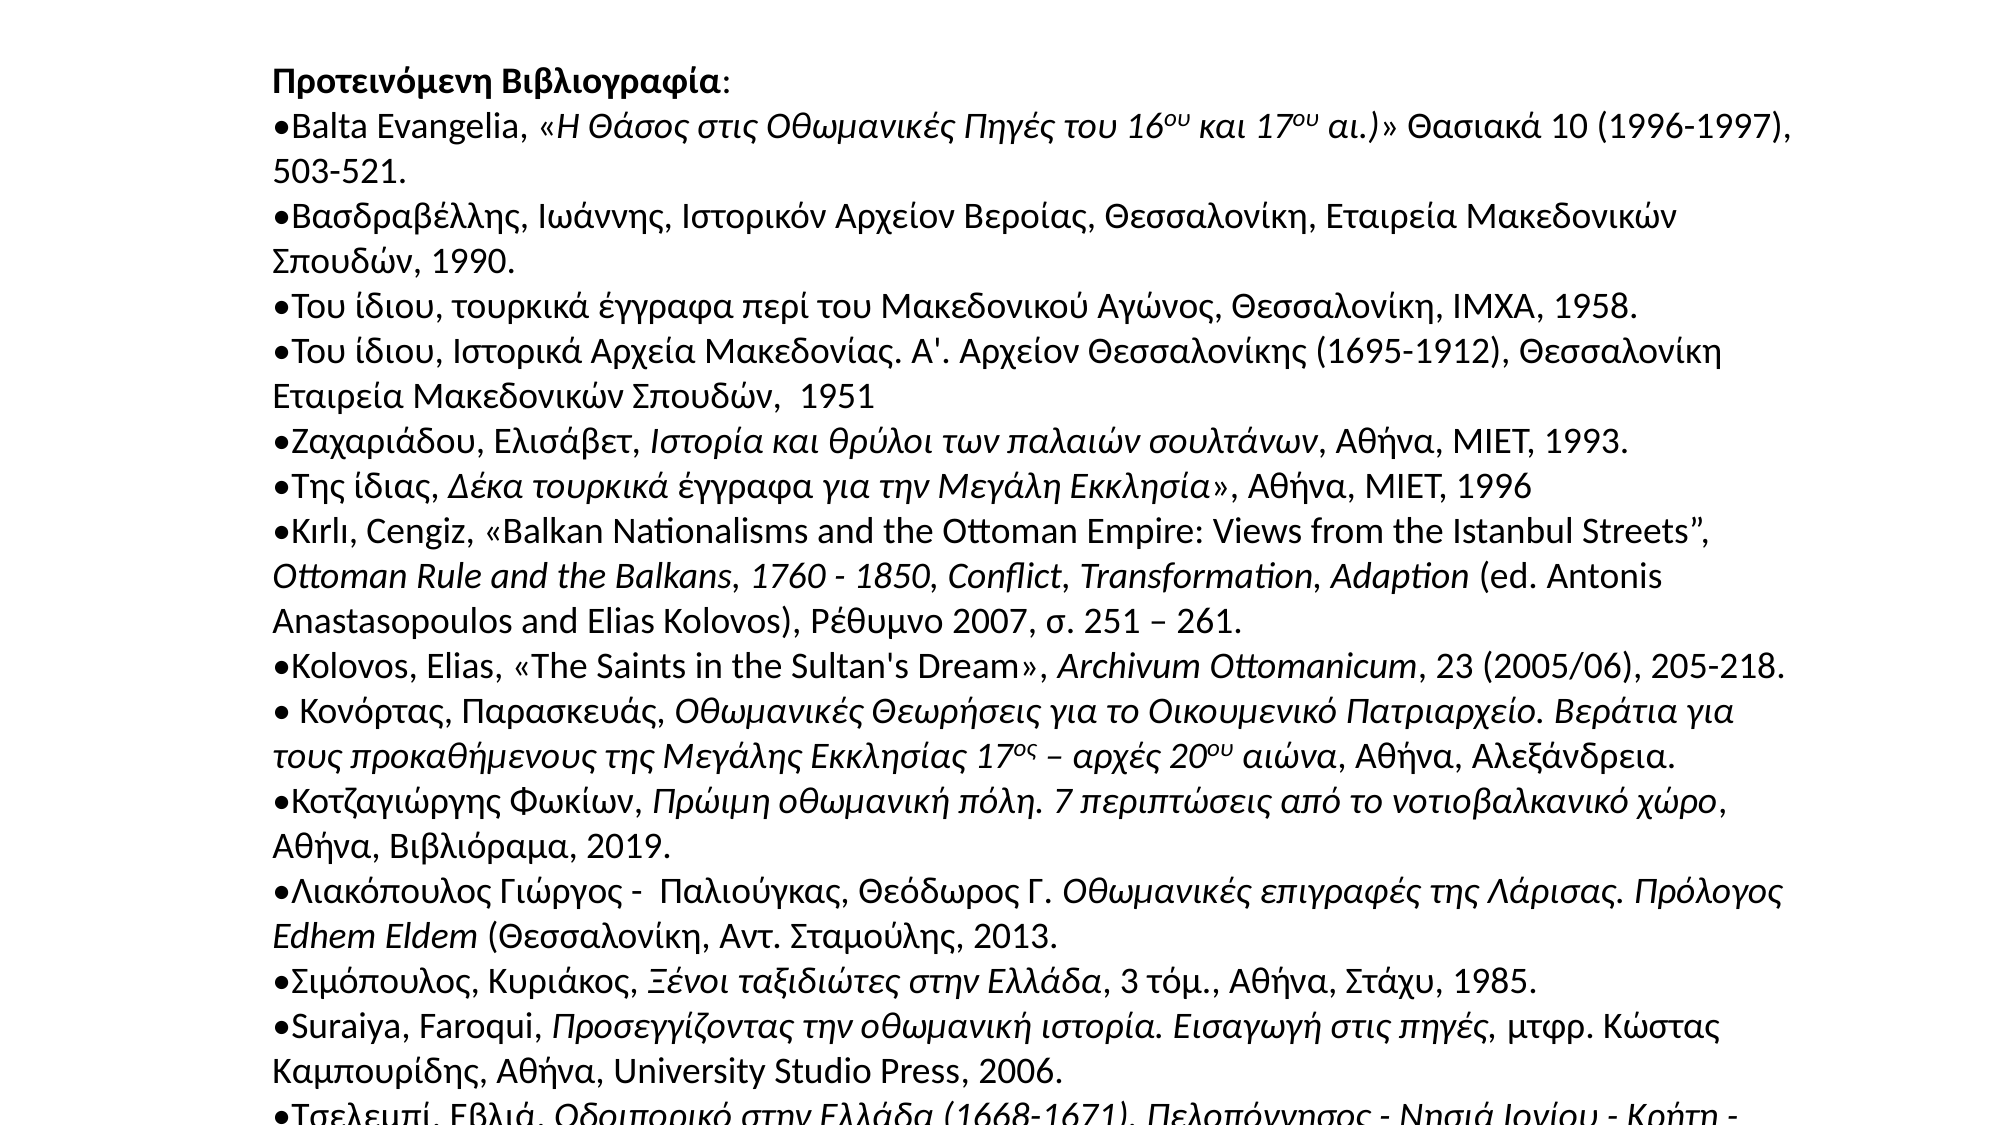

Προτεινόμενη Βιβλιογραφία:
•Balta Evangelia, «Η Θάσος στις Οθωμανικές Πηγές του 16ου και 17ου αι.)» Θασιακά 10 (1996-1997), 503-521.
•Βασδραβέλλης, Ιωάννης, Ιστορικόν Αρχείον Βεροίας, Θεσσαλονίκη, Εταιρεία Μακεδονικών Σπουδών, 1990.
•Του ίδιου, τουρκικά έγγραφα περί του Μακεδονικού Αγώνος, Θεσσαλονίκη, ΙΜΧΑ, 1958.
•Του ίδιου, Ιστορικά Αρχεία Μακεδονίας. Α'. Αρχείον Θεσσαλονίκης (1695-1912), Θεσσαλονίκη Εταιρεία Μακεδονικών Σπουδών, 1951
•Ζαχαριάδου, Ελισάβετ, Ιστορία και θρύλοι των παλαιών σουλτάνων, Αθήνα, ΜΙΕΤ, 1993.
•Της ίδιας, Δέκα τουρκικά έγγραφα για την Μεγάλη Εκκλησία», Αθήνα, ΜΙΕΤ, 1996
•Kırlı, Cengiz, «Balkan Nationalisms and the Ottoman Empire: Views from the Istanbul Streets”, Ottoman Rule and the Balkans, 1760 - 1850, Conflict, Transformation, Adaption (ed. Antonis Anastasopoulos and Elias Kolovos), Ρέθυμνο 2007, σ. 251 – 261.
•Kolovos, Elias, «The Saints in the Sultan's Dream», Archivum Ottomanicum, 23 (2005/06), 205-218.
• Κονόρτας, Παρασκευάς, Οθωμανικές Θεωρήσεις για το Οικουμενικό Πατριαρχείο. Βεράτια για τους προκαθήμενους της Μεγάλης Εκκλησίας 17ος – αρχές 20ου αιώνα, Αθήνα, Αλεξάνδρεια.
•Κοτζαγιώργης Φωκίων, Πρώιμη οθωμανική πόλη. 7 περιπτώσεις από το νοτιοβαλκανικό χώρο, Αθήνα, Βιβλιόραμα, 2019.
•Λιακόπουλος Γιώργος - Παλιούγκας, Θεόδωρος Γ. Οθωμανικές επιγραφές της Λάρισας. Πρόλογος Edhem Eldem (Θεσσαλονίκη, Αντ. Σταμούλης, 2013.
•Σιμόπουλος, Κυριάκος, Ξένοι ταξιδιώτες στην Ελλάδα, 3 τόμ., Αθήνα, Στάχυ, 1985.
•Suraiya, Faroqui, Προσεγγίζοντας την οθωμανική ιστορία. Εισαγωγή στις πηγές, μτφρ. Κώστας Καμπουρίδης, Αθήνα, University Studio Press, 2006.
•Τσελεμπί, Εβλιά, Οδοιπορικό στην Ελλάδα (1668-1671). Πελοπόννησος - Νησιά Ιονίου - Κρήτη - Νησιά Αιγαίου, μτφρ. Δημήτρης Λούπης, Αθήνα, Εκάτη, 1994.